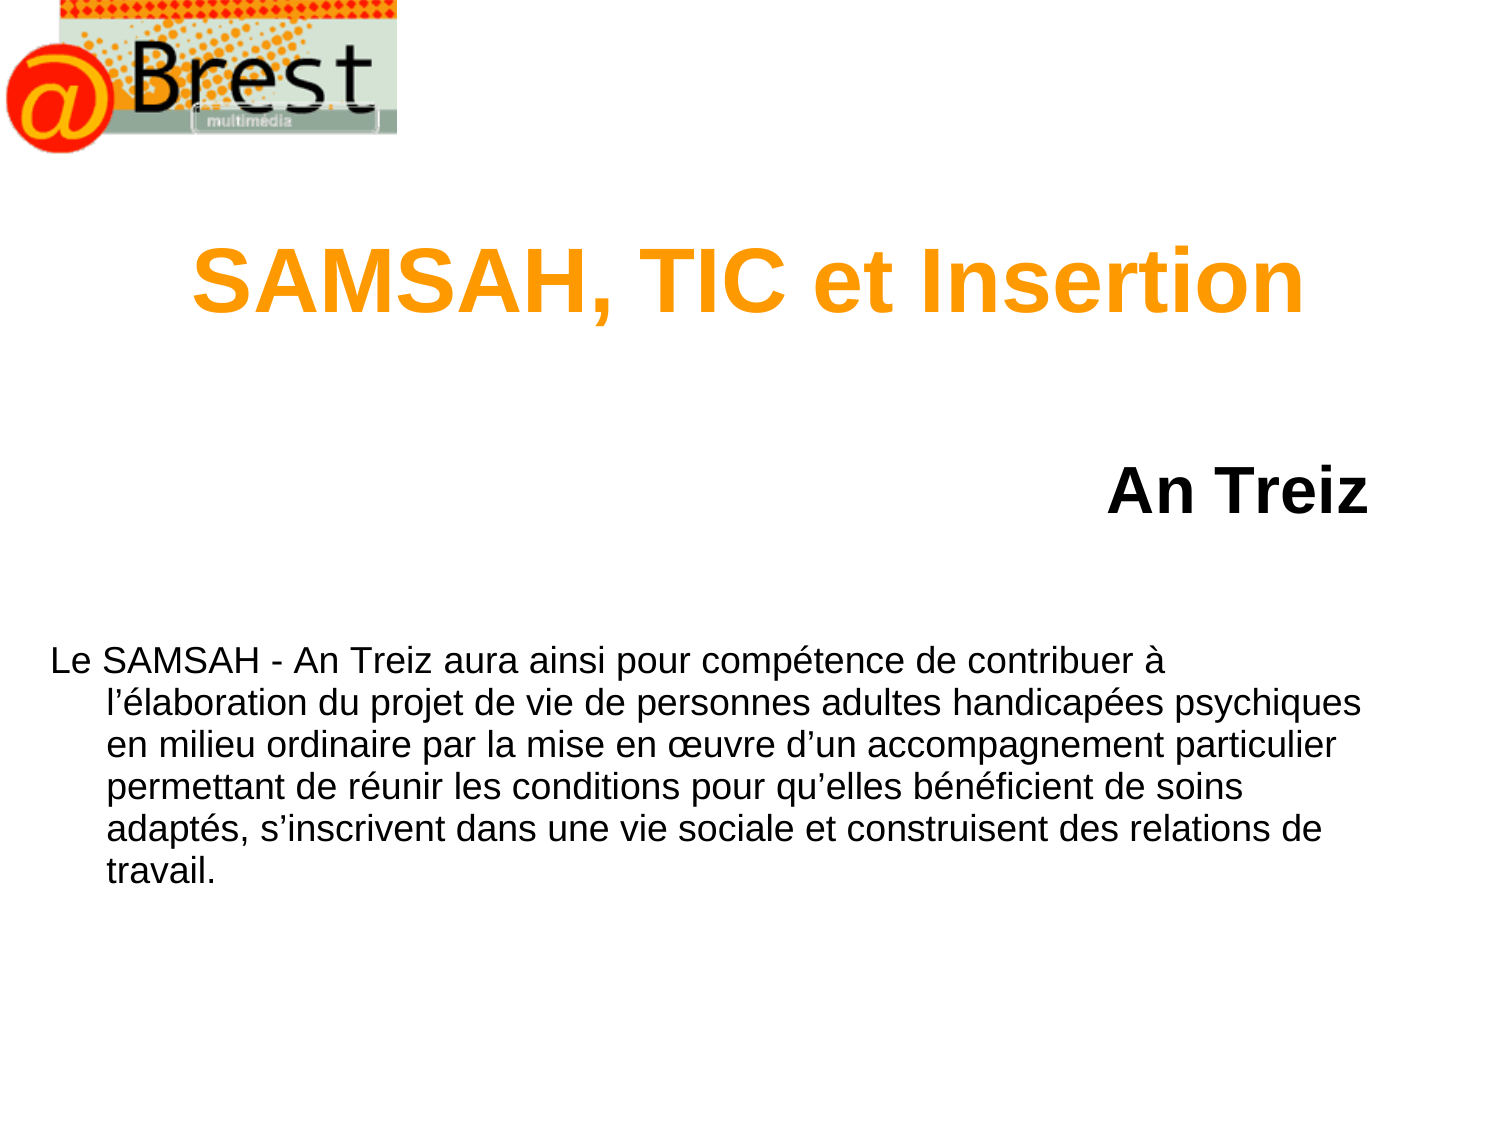

# SAMSAH, TIC et Insertion
An Treiz
Le SAMSAH - An Treiz aura ainsi pour compétence de contribuer à l’élaboration du projet de vie de personnes adultes handicapées psychiques en milieu ordinaire par la mise en œuvre d’un accompagnement particulier permettant de réunir les conditions pour qu’elles bénéficient de soins adaptés, s’inscrivent dans une vie sociale et construisent des relations de travail.